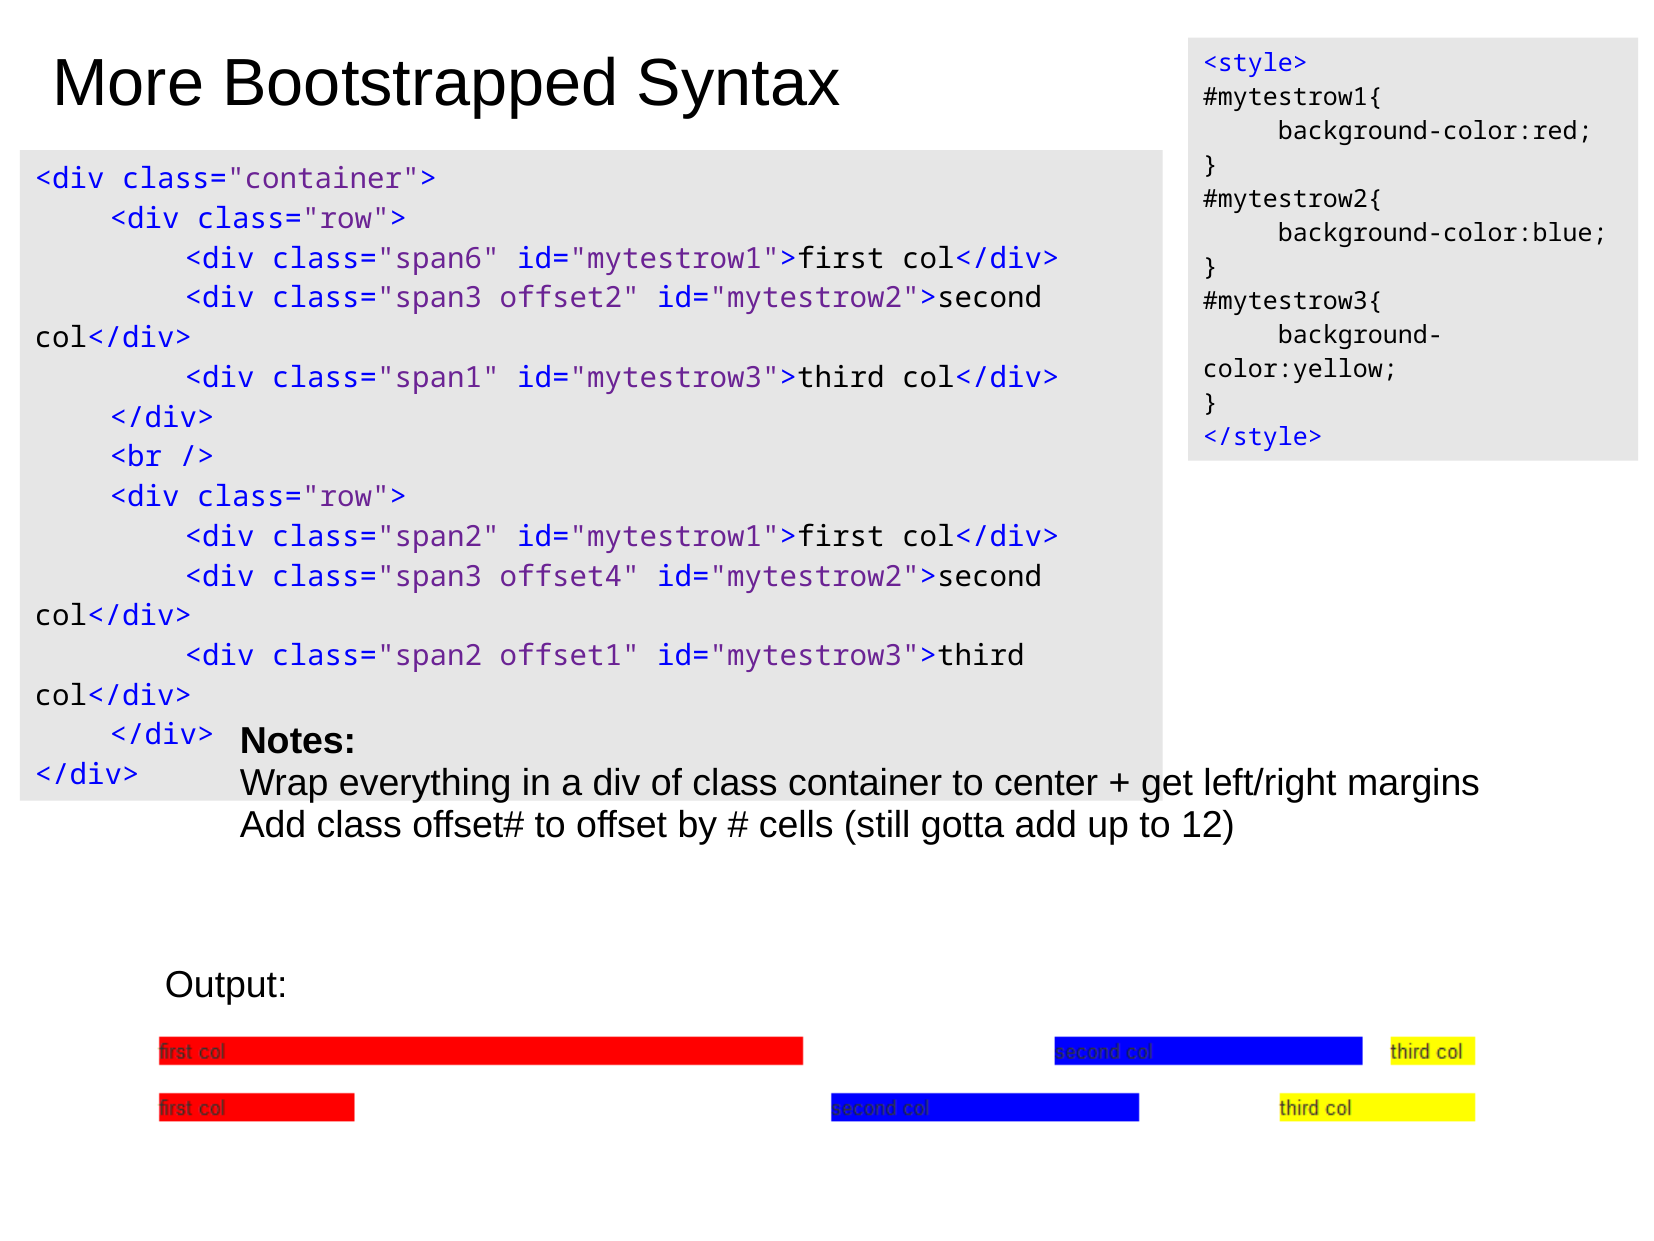

<style>
#mytestrow1{
	background-color:red;
}
#mytestrow2{
	background-color:blue;
}
#mytestrow3{
	background-color:yellow;
}
</style>
More Bootstrapped Syntax
<div class="container">
	<div class="row">
		<div class="span6" id="mytestrow1">first col</div>
		<div class="span3 offset2" id="mytestrow2">second col</div>
		<div class="span1" id="mytestrow3">third col</div>
	</div>
	<br />
	<div class="row">
		<div class="span2" id="mytestrow1">first col</div>
		<div class="span3 offset4" id="mytestrow2">second col</div>
		<div class="span2 offset1" id="mytestrow3">third col</div>
	</div>
</div>
Notes:
Wrap everything in a div of class container to center + get left/right margins
Add class offset# to offset by # cells (still gotta add up to 12)
Output: